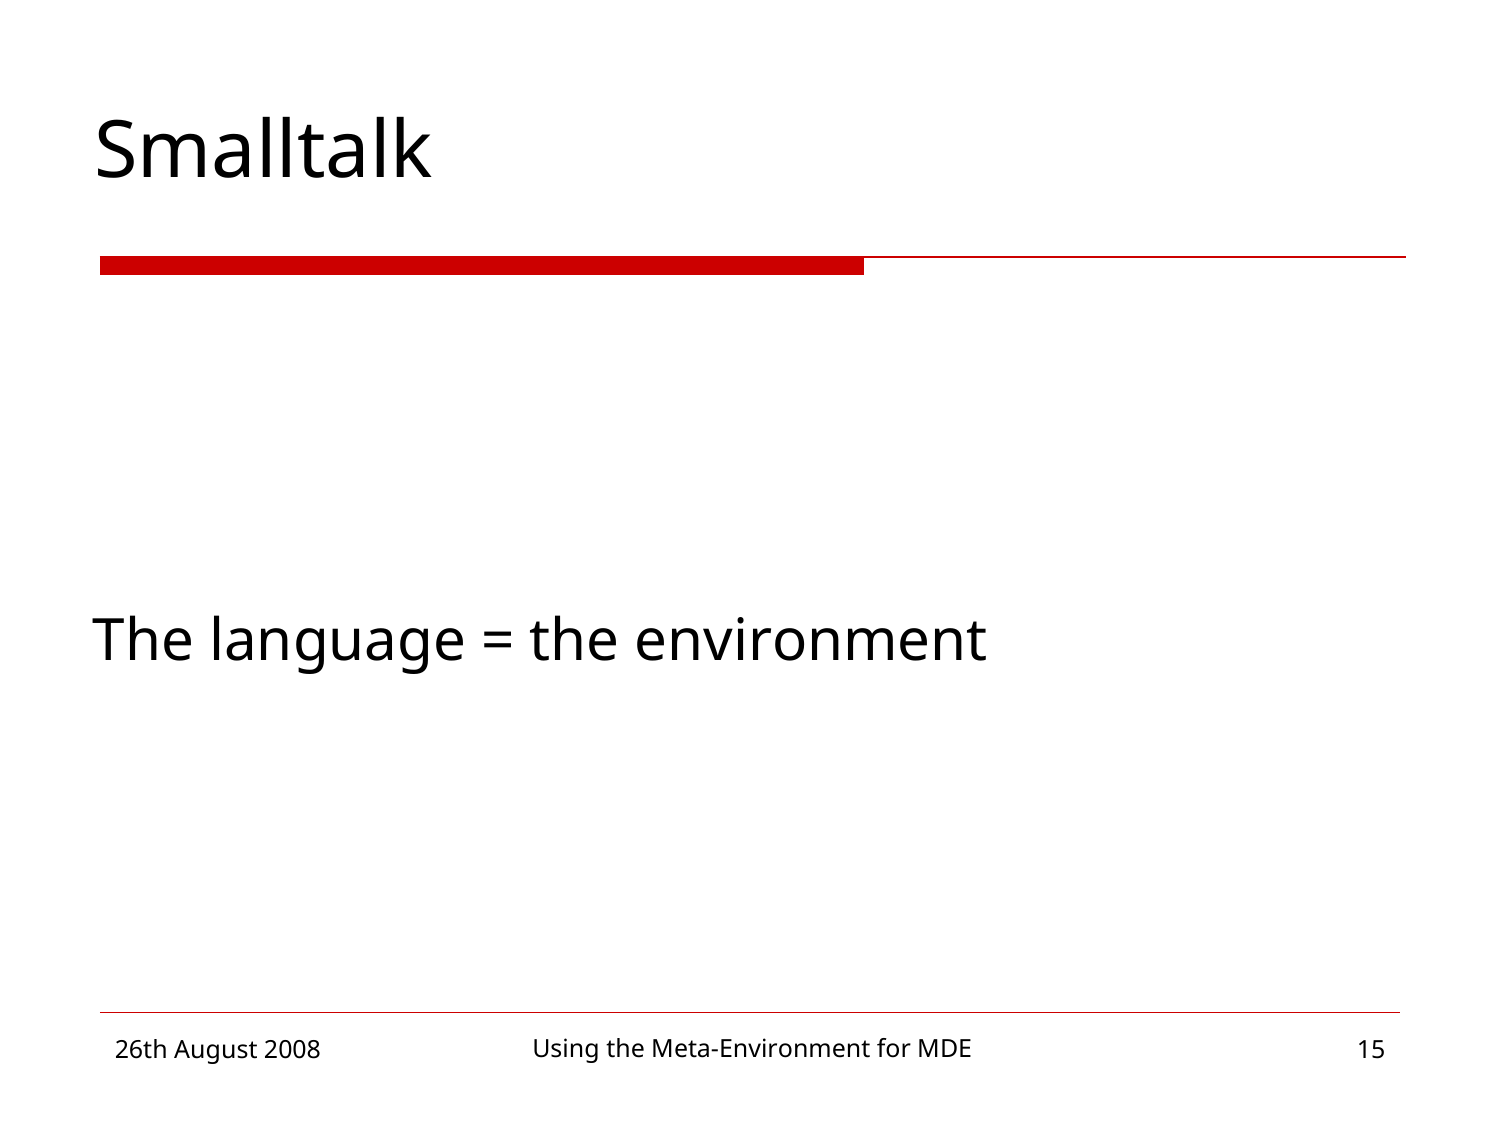

# Smalltalk
The language = the environment
Using the Meta-Environment for MDE
26th August 2008
15